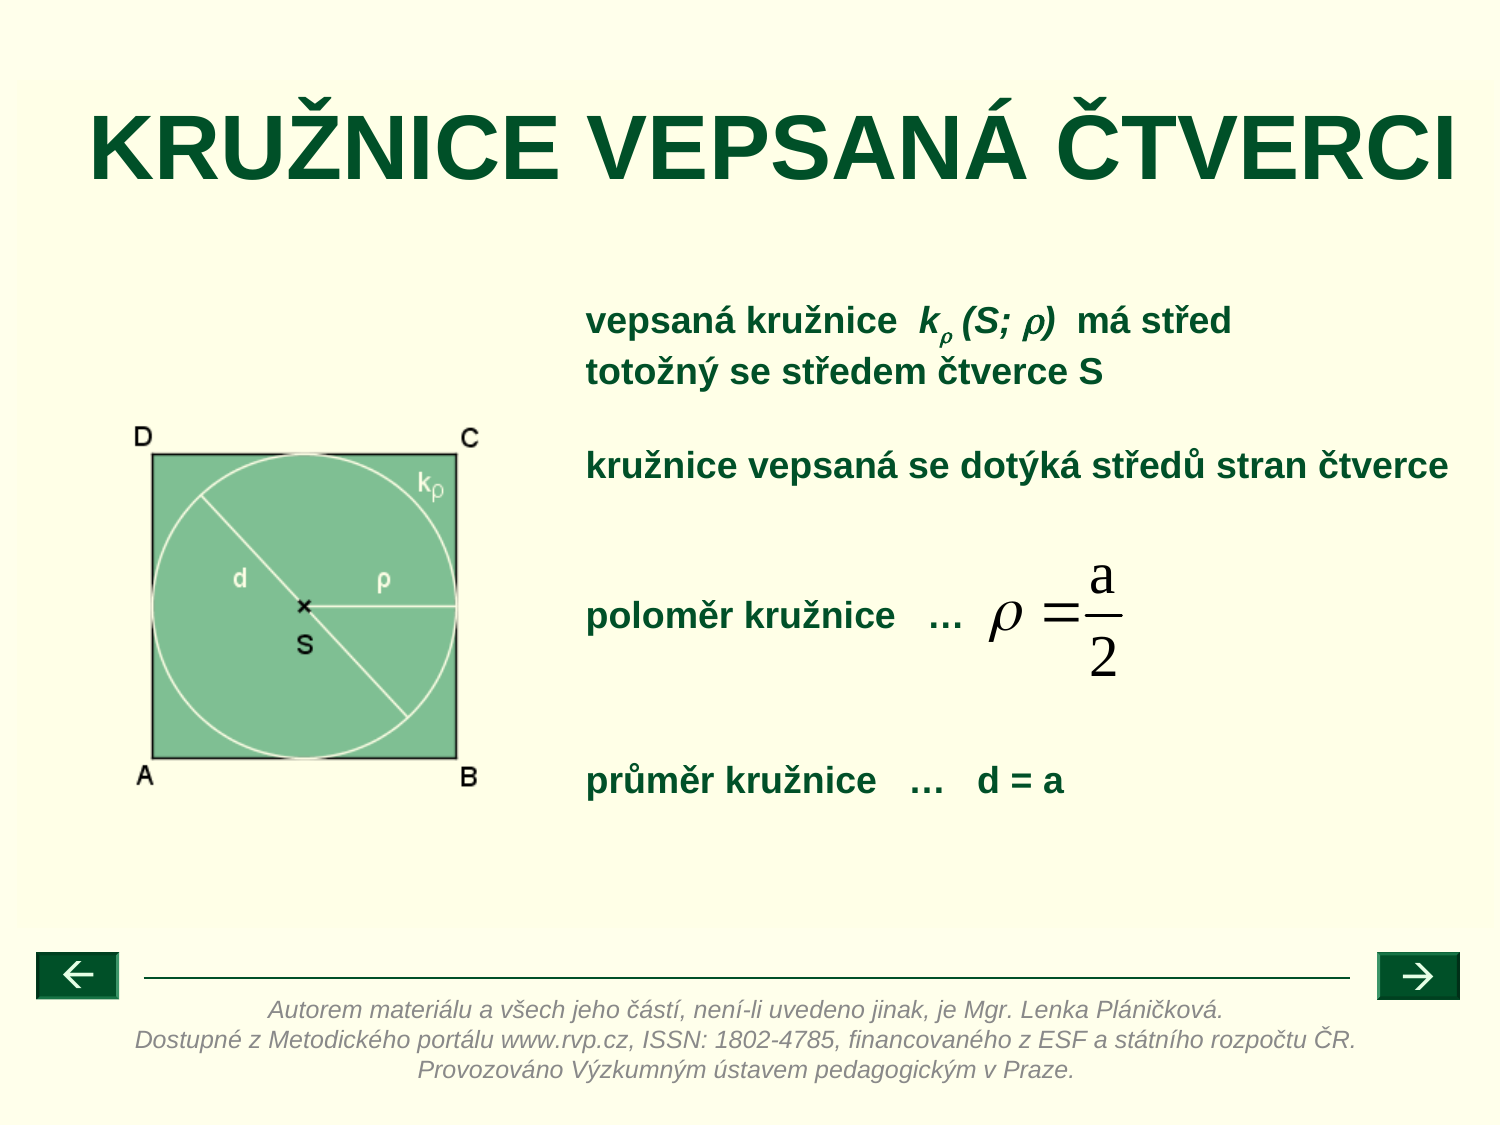

# KRUŽNICE VEPSANÁ ČTVERCI
vepsaná kružnice k (S; ) má střed
totožný se středem čtverce S
kružnice vepsaná se dotýká středů stran čtverce
poloměr kružnice …
průměr kružnice … d = a


Autorem materiálu a všech jeho částí, není-li uvedeno jinak, je Mgr. Lenka Pláničková.
Dostupné z Metodického portálu www.rvp.cz, ISSN: 1802-4785, financovaného z ESF a státního rozpočtu ČR.
Provozováno Výzkumným ústavem pedagogickým v Praze.